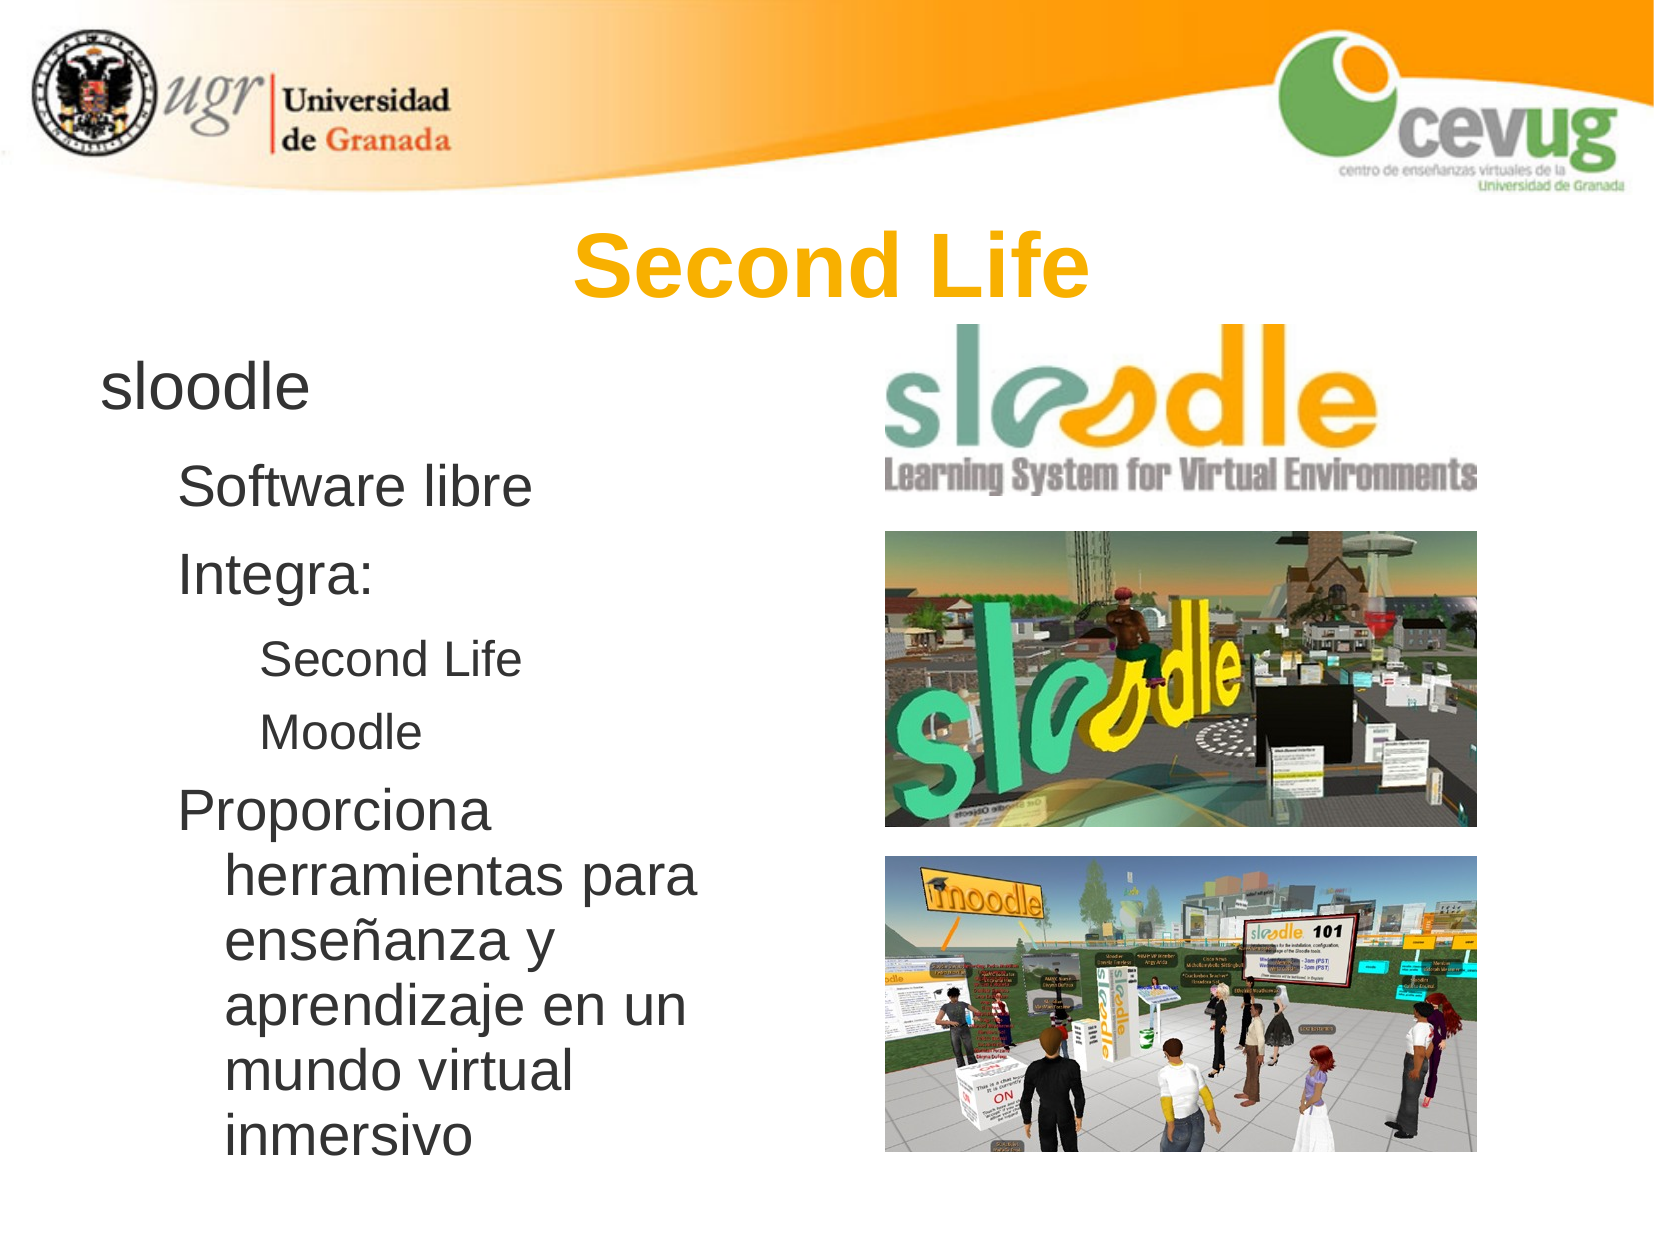

# Second Life
sloodle
Software libre
Integra:
Second Life
Moodle
Proporciona herramientas para enseñanza y aprendizaje en un mundo virtual inmersivo